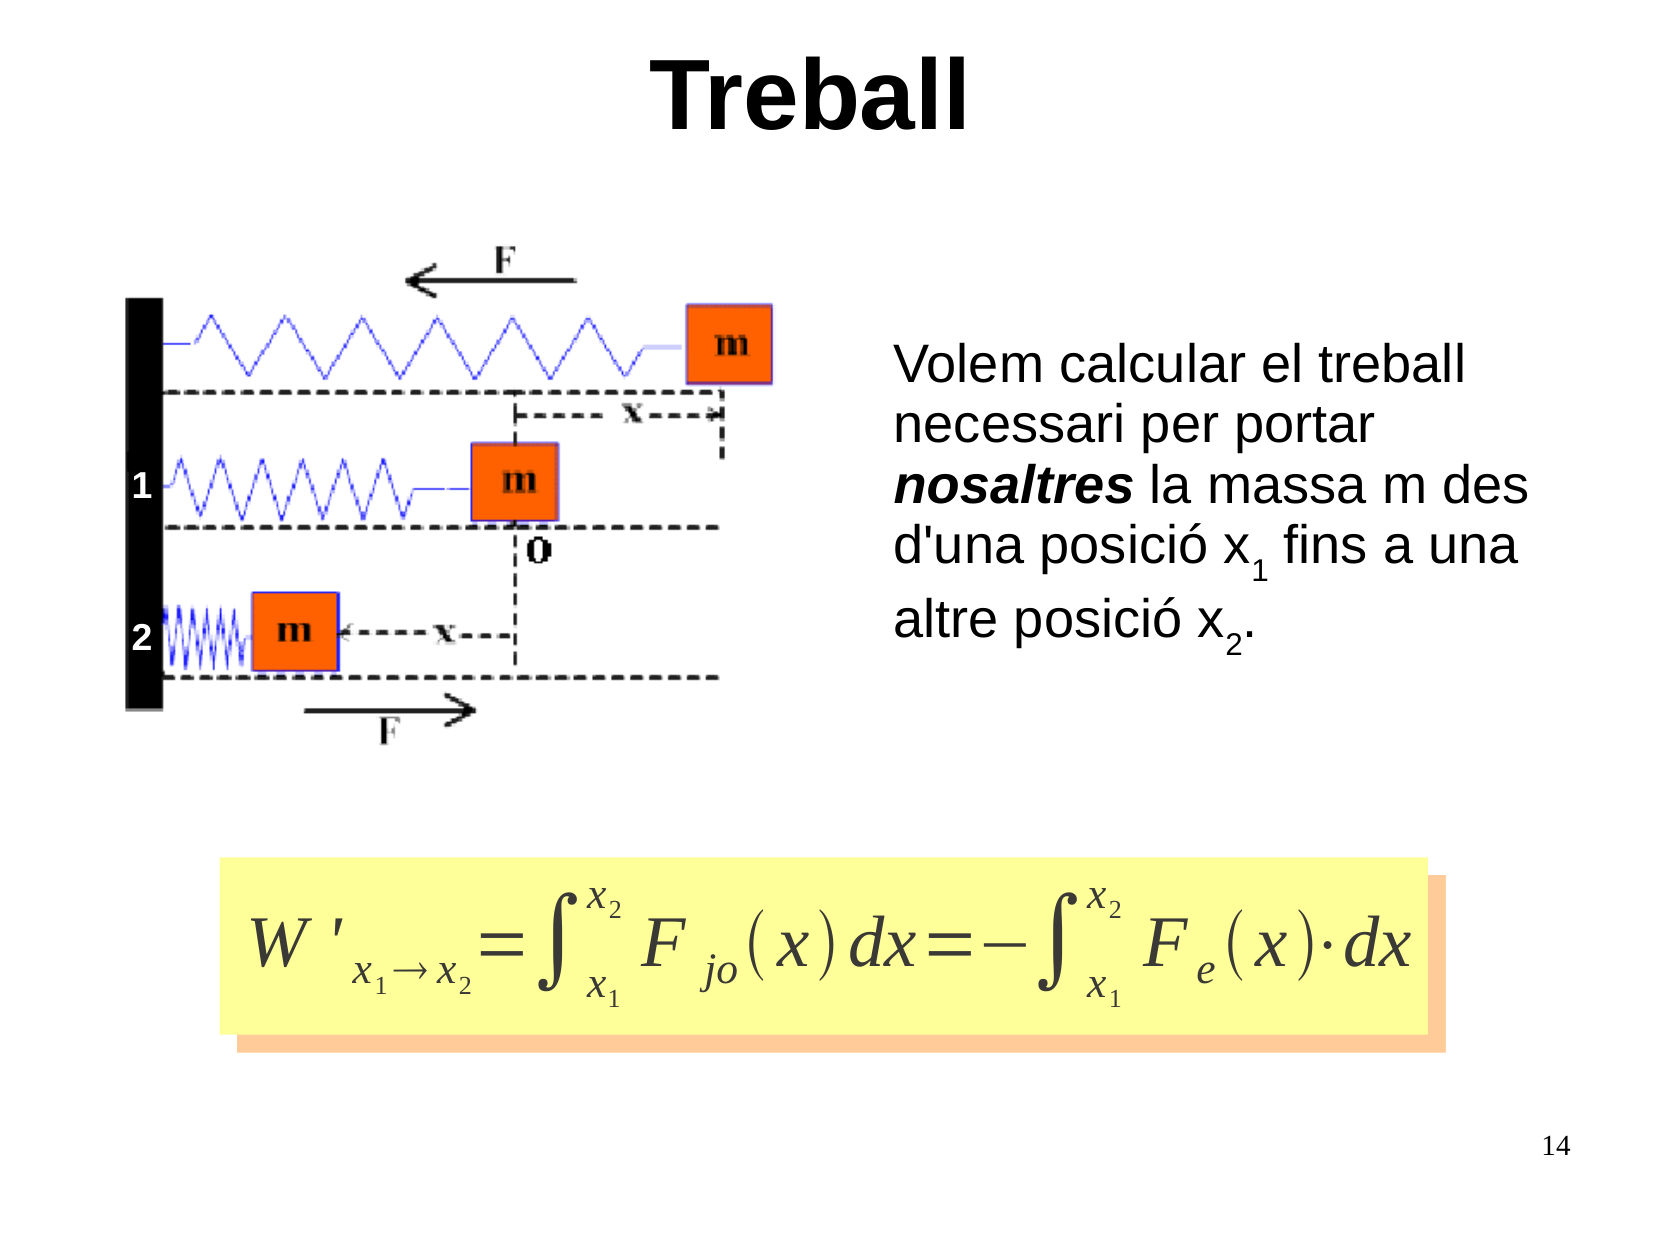

Treball
1
2
Volem calcular el treball necessari per portar nosaltres la massa m des d'una posició x1 fins a una altre posició x2.
14